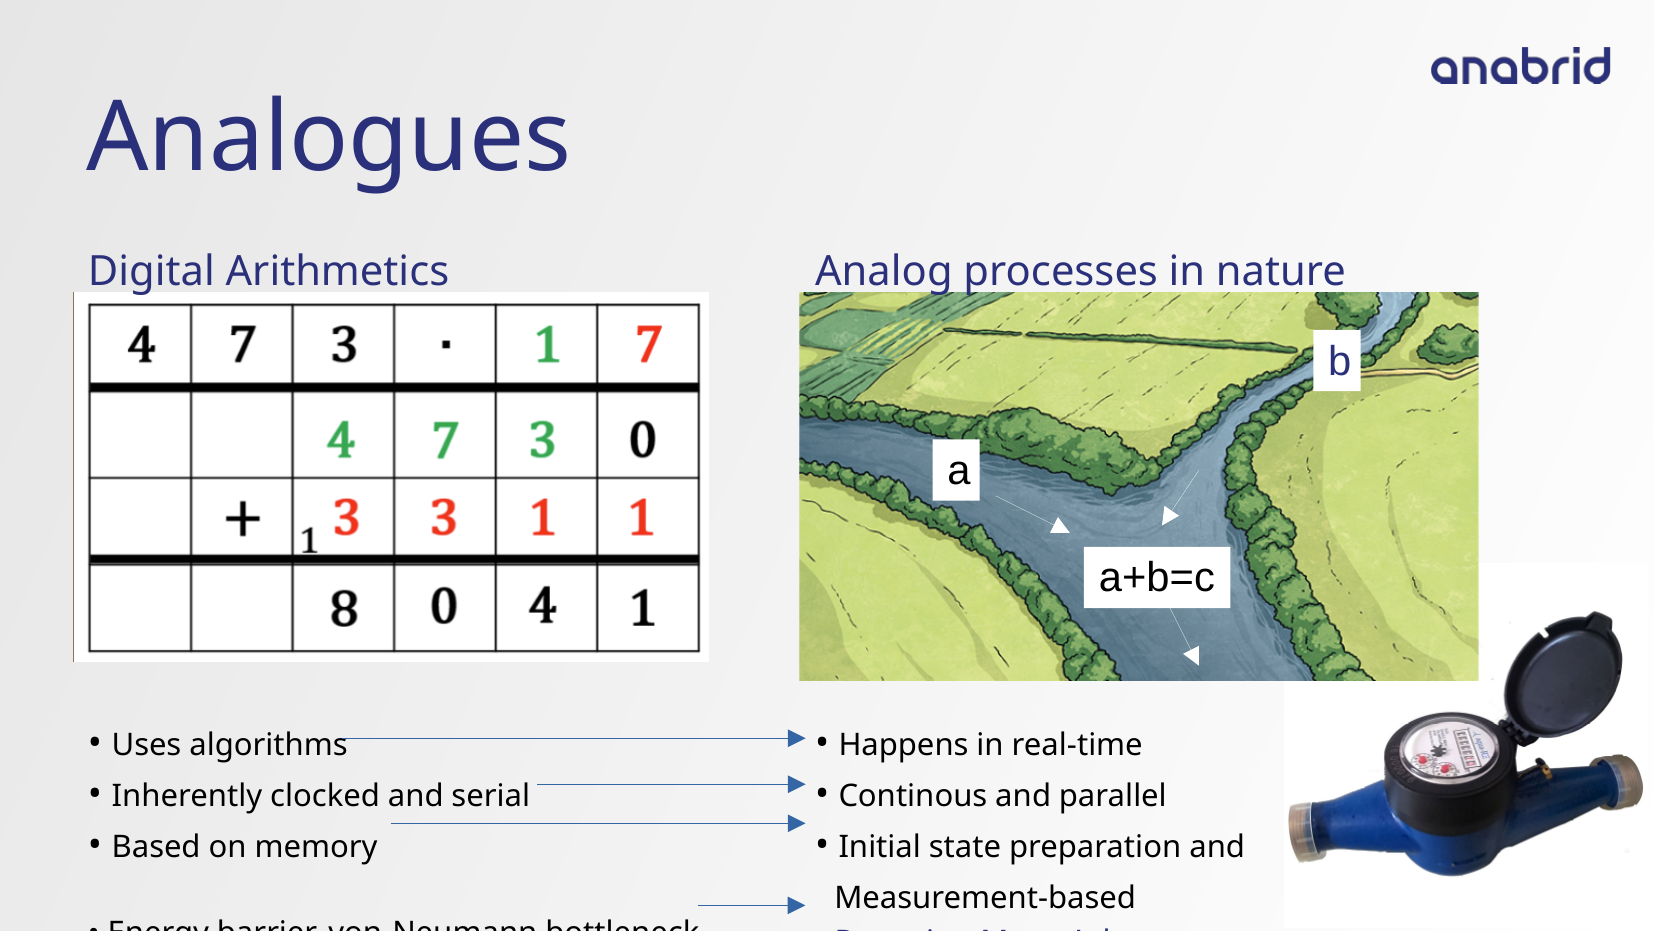

# Analogues
Digital Arithmetics
Analog processes in nature
b
a
a+b=c
• Uses algorithms
• Inherently clocked and serial
• Based on memory
• Energy barrier, von-Neumann bottleneck
• Happens in real-time
• Continous and parallel
• Initial state preparation and
 Measurement-based
• Resetting Moore’s law